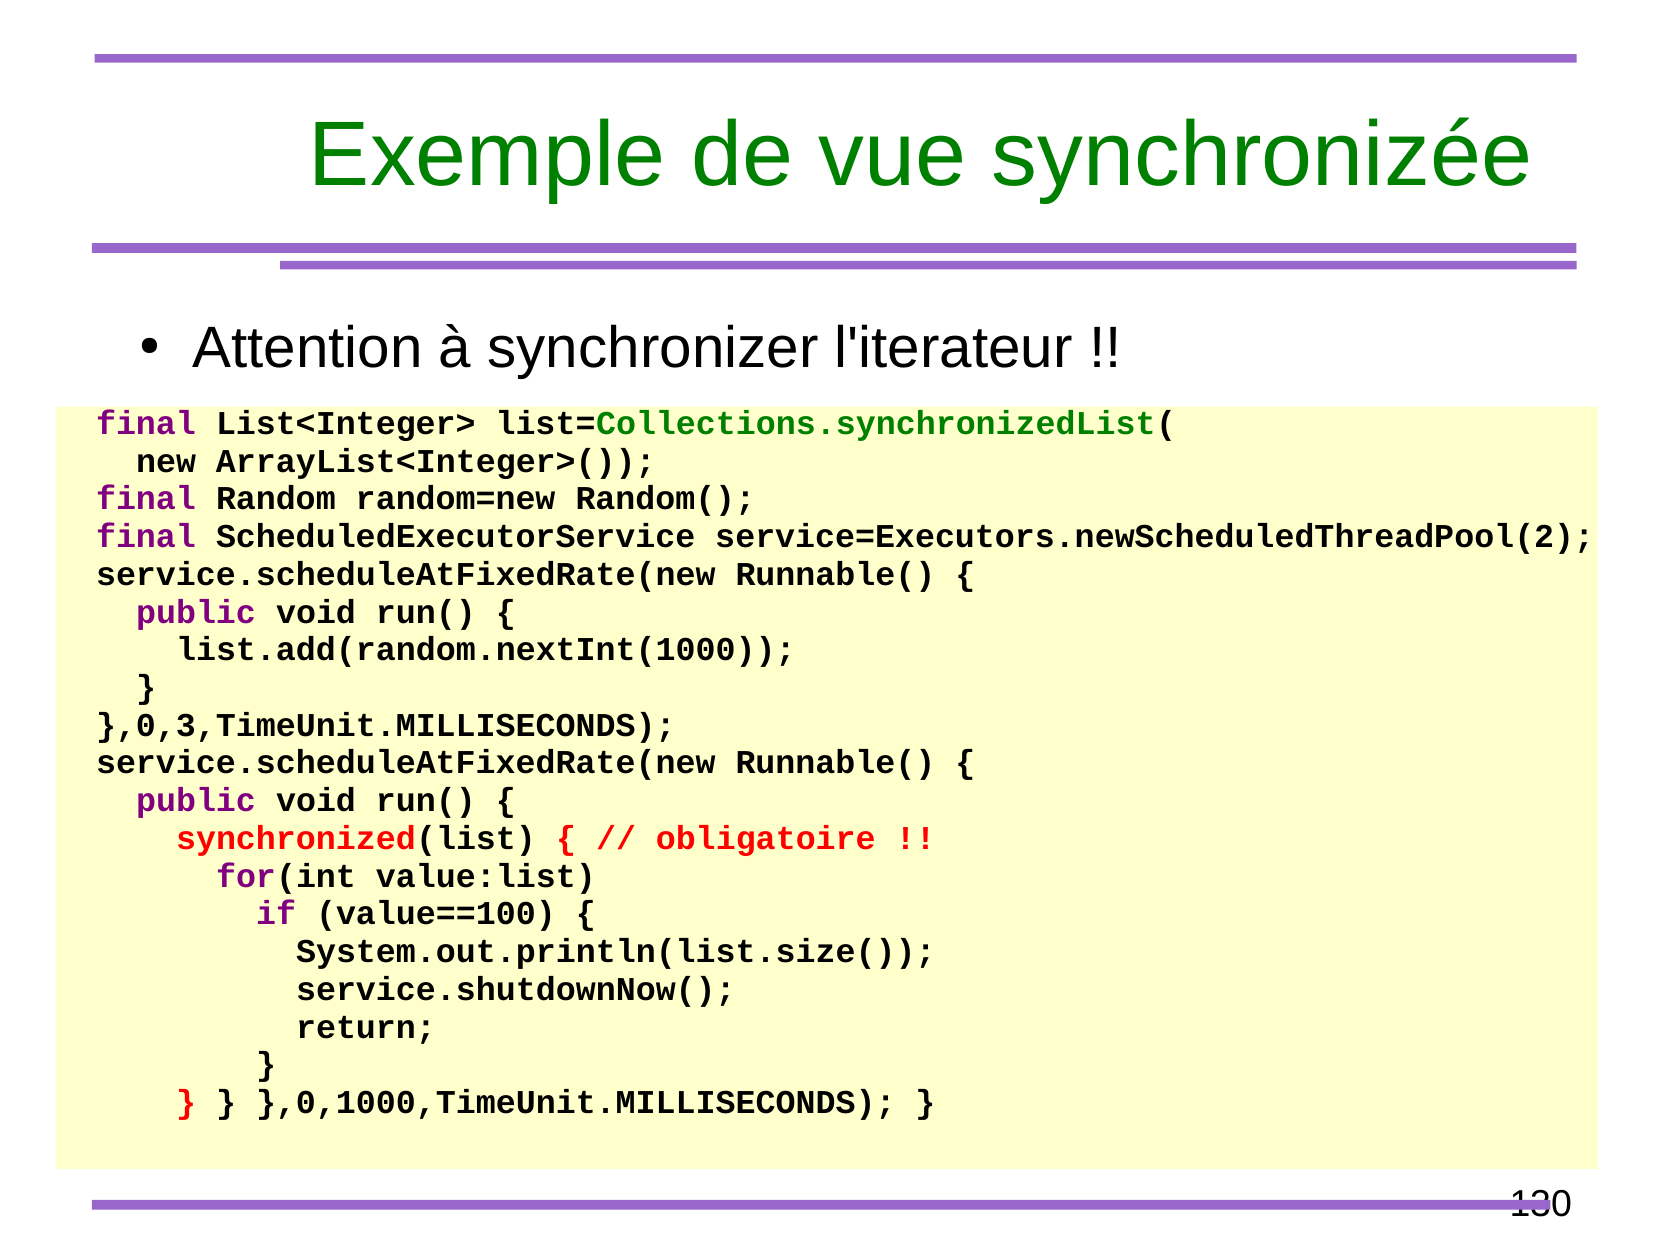

# Exemple de vue synchronizée
Attention à synchronizer l'iterateur !!
 final List<Integer> list=Collections.synchronizedList(
 new ArrayList<Integer>());
 final Random random=new Random();
 final ScheduledExecutorService service=Executors.newScheduledThreadPool(2);
 service.scheduleAtFixedRate(new Runnable() {
 public void run() {
 list.add(random.nextInt(1000));
 }
 },0,3,TimeUnit.MILLISECONDS);
 service.scheduleAtFixedRate(new Runnable() {
 public void run() {
 synchronized(list) { // obligatoire !!
 for(int value:list)
 if (value==100) {
 System.out.println(list.size());
 service.shutdownNow();
 return;
 }
 } } },0,1000,TimeUnit.MILLISECONDS); }